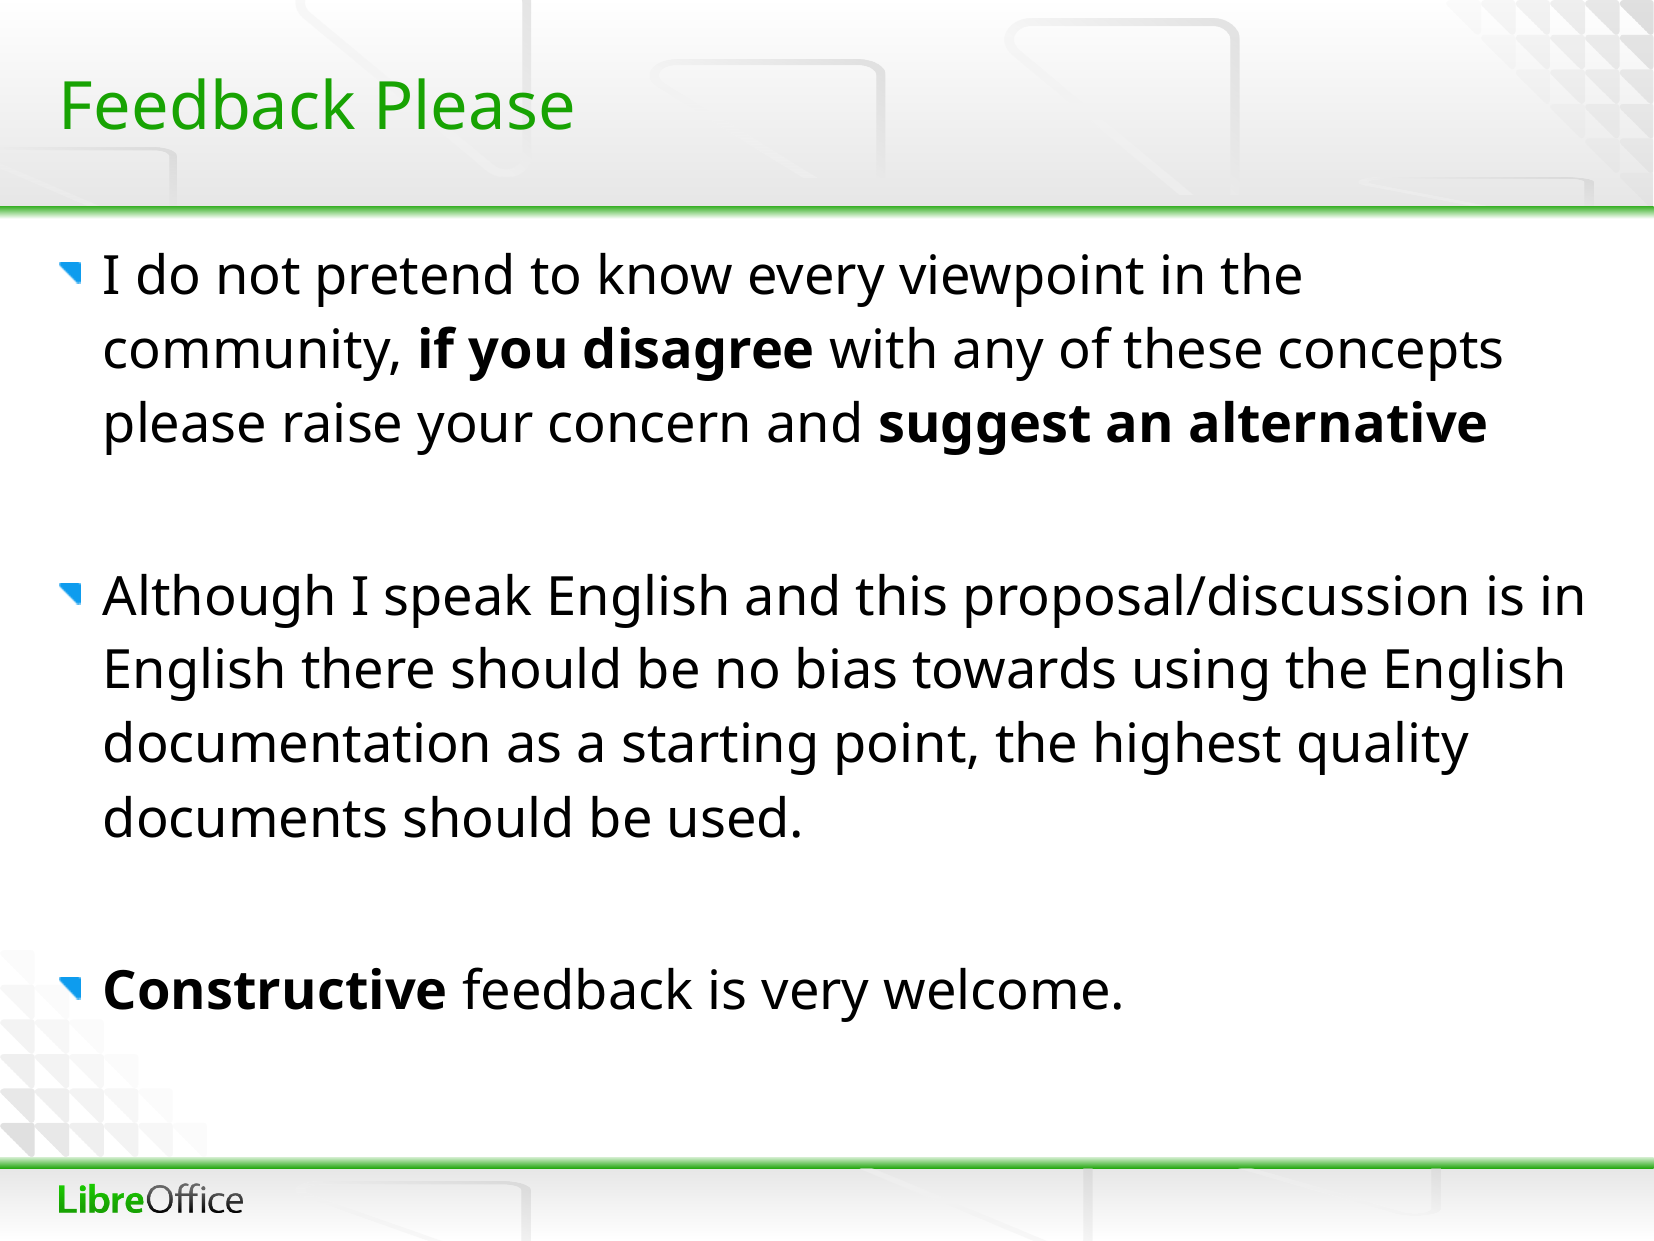

# Feedback Please
I do not pretend to know every viewpoint in the community, if you disagree with any of these concepts please raise your concern and suggest an alternative
Although I speak English and this proposal/discussion is in English there should be no bias towards using the English documentation as a starting point, the highest quality documents should be used.
Constructive feedback is very welcome.